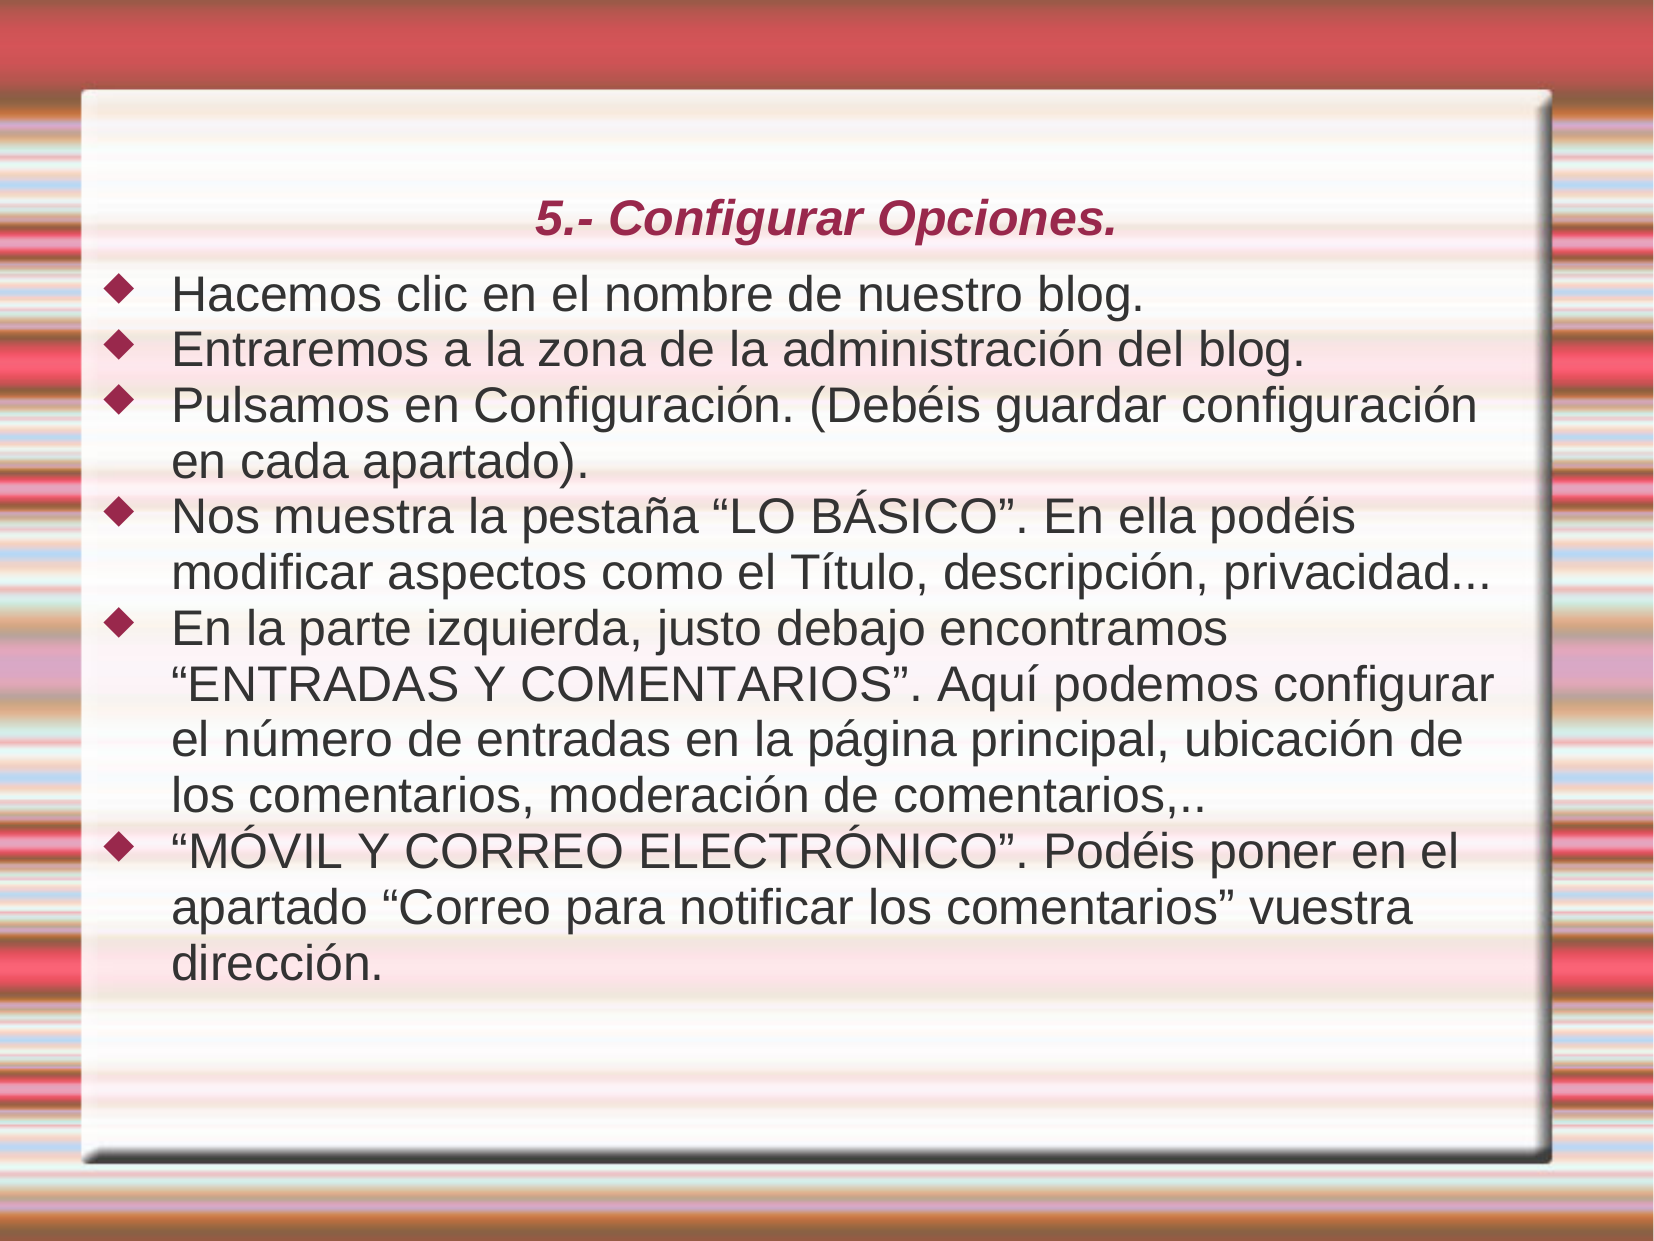

# 5.- Configurar Opciones.
Hacemos clic en el nombre de nuestro blog.
Entraremos a la zona de la administración del blog.
Pulsamos en Configuración. (Debéis guardar configuración en cada apartado).
Nos muestra la pestaña “LO BÁSICO”. En ella podéis modificar aspectos como el Título, descripción, privacidad...
En la parte izquierda, justo debajo encontramos “ENTRADAS Y COMENTARIOS”. Aquí podemos configurar el número de entradas en la página principal, ubicación de los comentarios, moderación de comentarios,..
“MÓVIL Y CORREO ELECTRÓNICO”. Podéis poner en el apartado “Correo para notificar los comentarios” vuestra dirección.